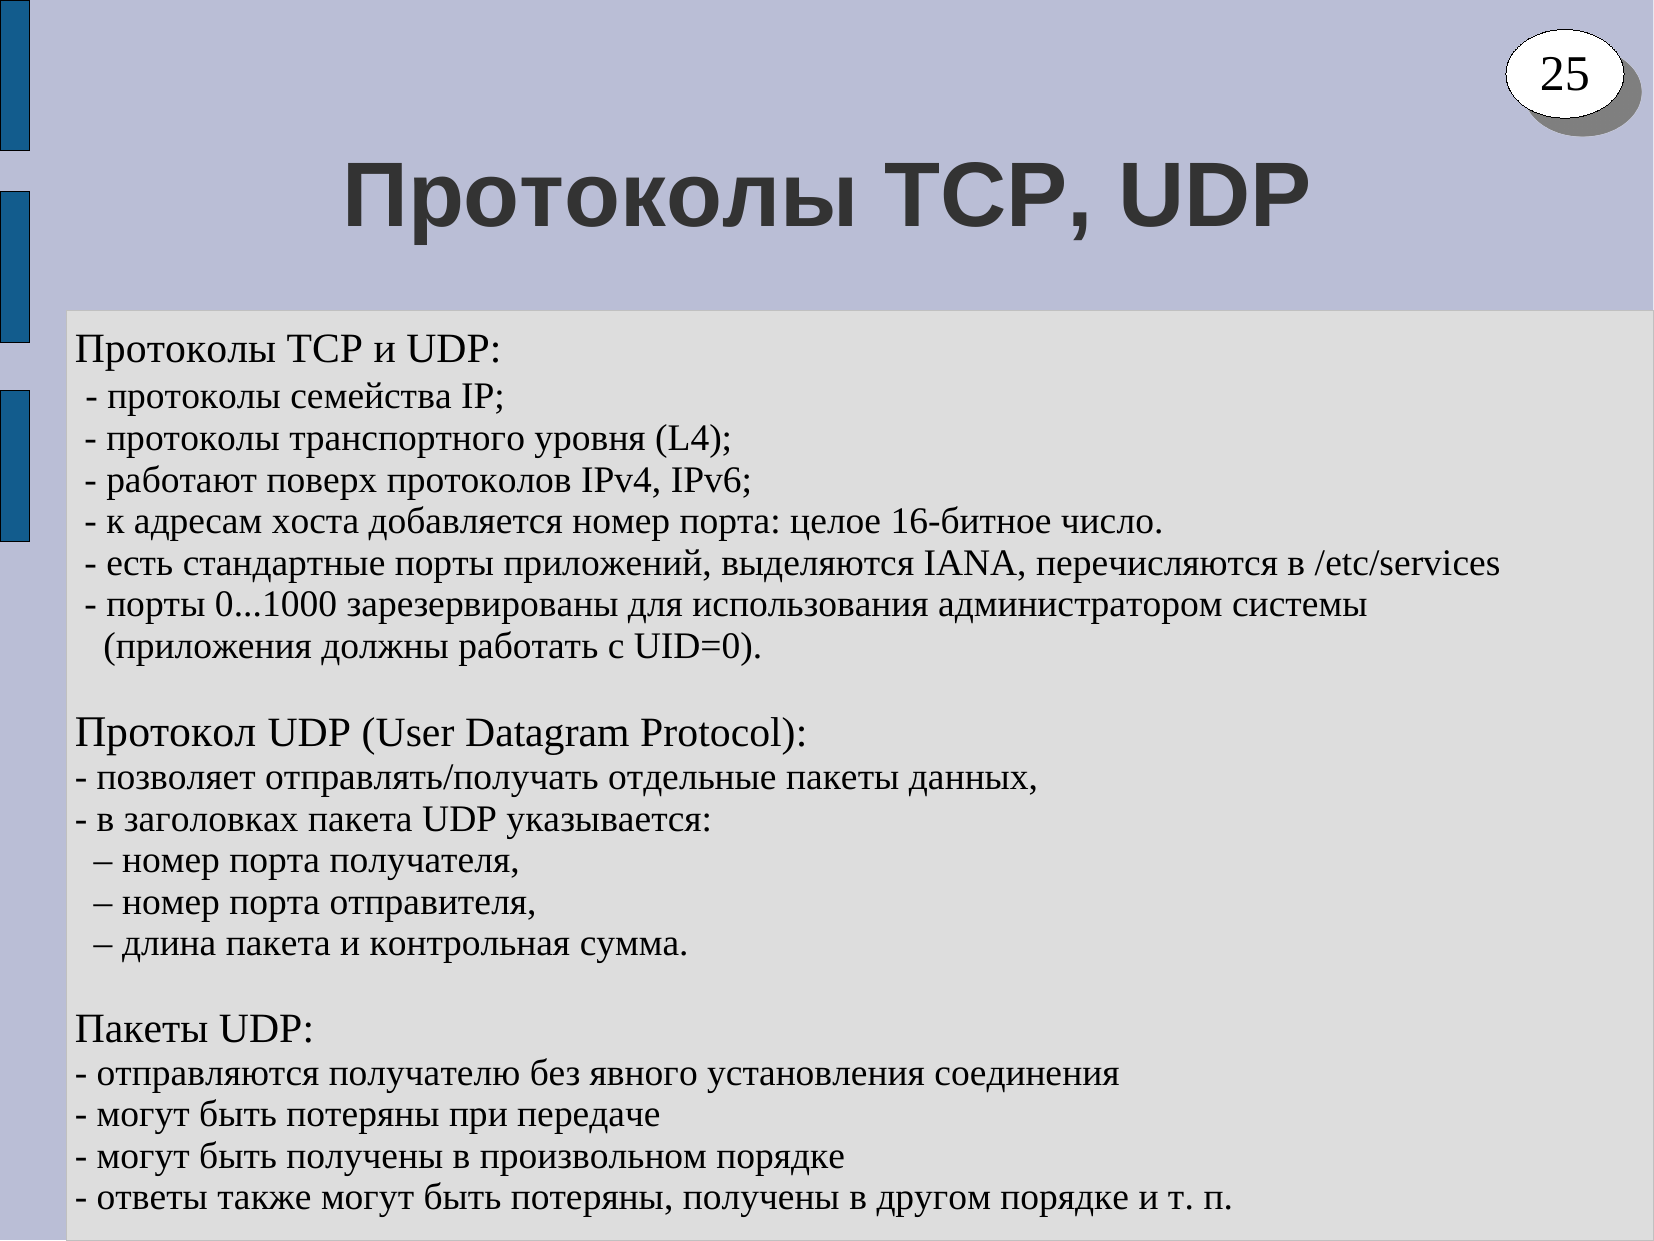

25
# Протоколы TCP, UDP
Протоколы TCP и UDP:
 - протоколы семейства IP;
 - протоколы транспортного уровня (L4);
 - работают поверх протоколов IPv4, IPv6;
 - к адресам хоста добавляется номер порта: целое 16-битное число.
 - есть стандартные порты приложений, выделяются IANA, перечисляются в /etc/services
 - порты 0...1000 зарезервированы для использования администратором системы
 (приложения должны работать с UID=0).
Протокол UDP (User Datagram Protocol):
- позволяет отправлять/получать отдельные пакеты данных,
- в заголовках пакета UDP указывается:
 – номер порта получателя,
 – номер порта отправителя,
 – длина пакета и контрольная сумма.
Пакеты UDP:
- отправляются получателю без явного установления соединения
- могут быть потеряны при передаче
- могут быть получены в произвольном порядке
- ответы также могут быть потеряны, получены в другом порядке и т. п.